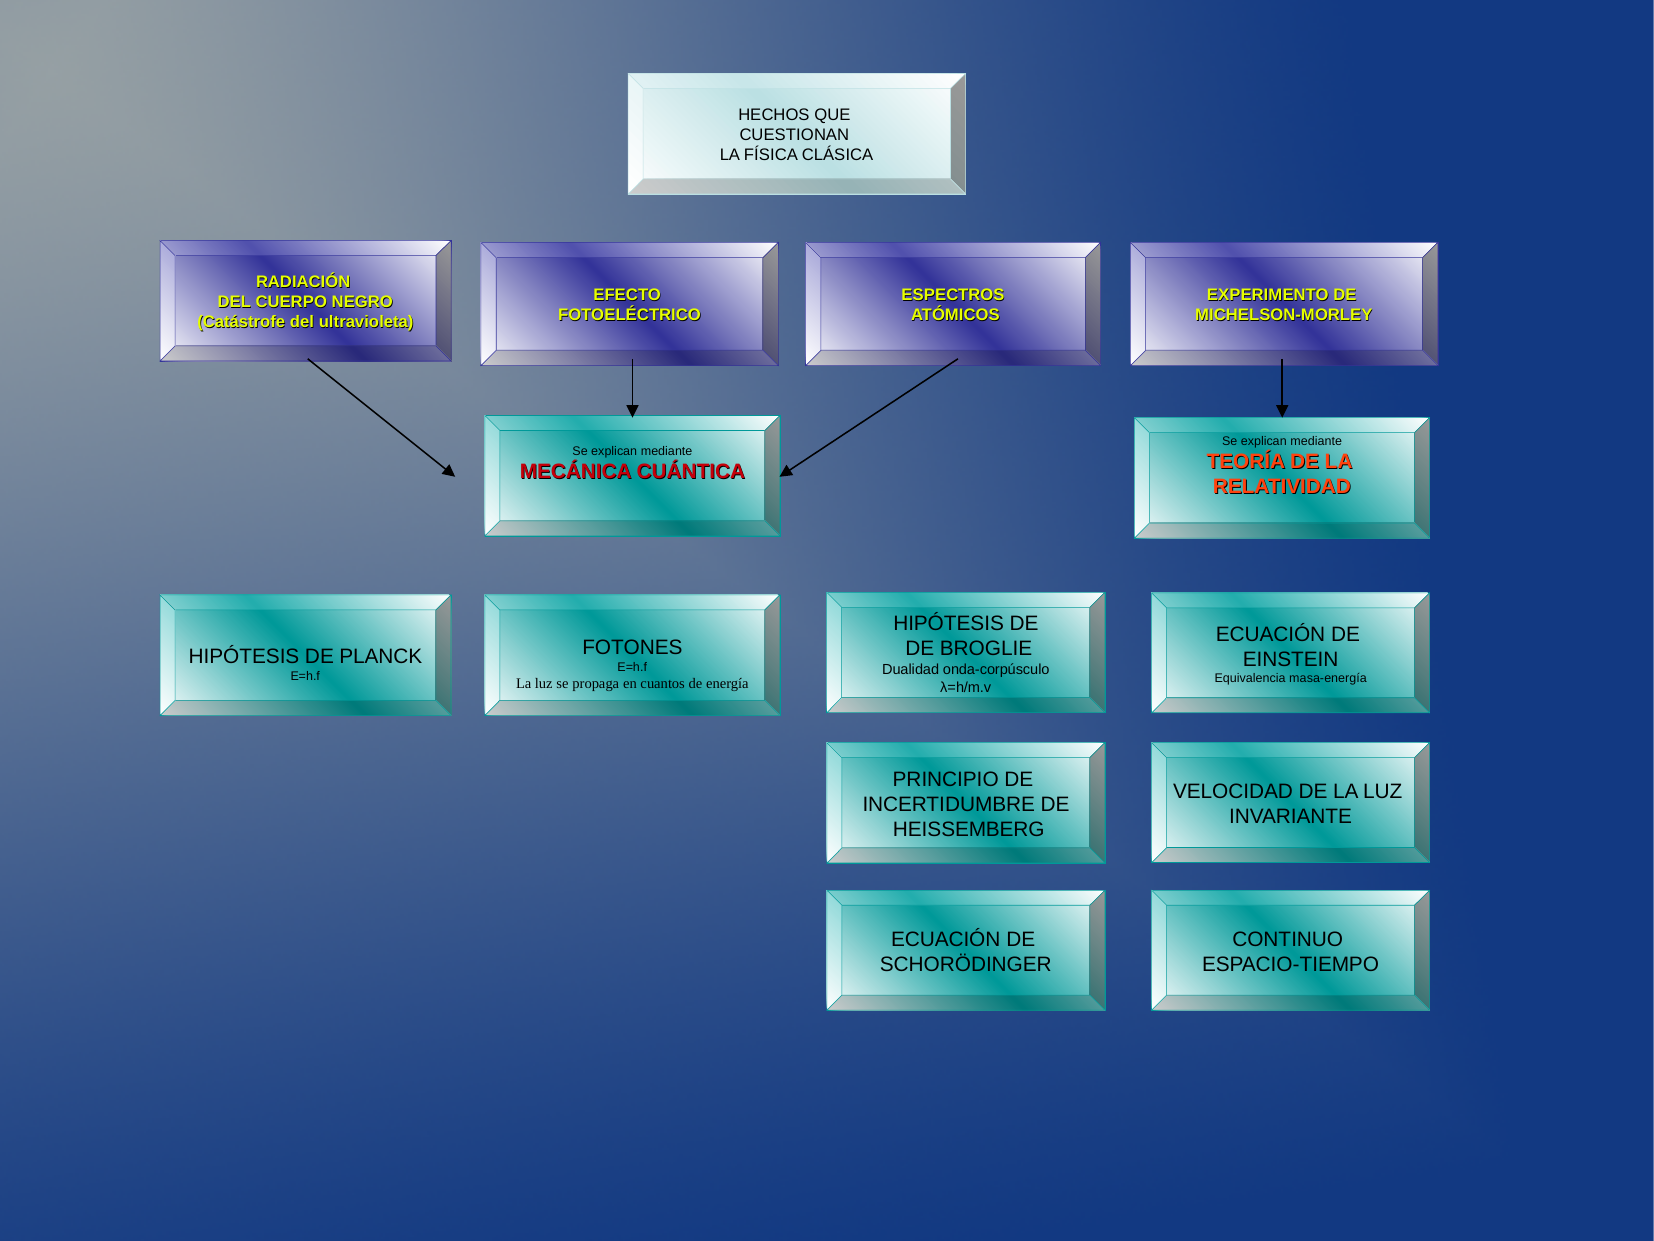

HECHOS QUE
CUESTIONAN
LA FÍSICA CLÁSICA
RADIACIÓN
DEL CUERPO NEGRO
(Catástrofe del ultravioleta)
EFECTO
FOTOELÉCTRICO
ESPECTROS
 ATÓMICOS
EXPERIMENTO DE
MICHELSON-MORLEY
Se explican mediante
MECÁNICA CUÁNTICA
Se explican mediante
TEORÍA DE LA
RELATIVIDAD
HIPÓTESIS DE
 DE BROGLIE
Dualidad onda-corpúsculo
λ=h/m.v
ECUACIÓN DE
EINSTEIN
Equivalencia masa-energía
HIPÓTESIS DE PLANCK
E=h.f
FOTONES
E=h.f
La luz se propaga en cuantos de energía
PRINCIPIO DE
INCERTIDUMBRE DE
 HEISSEMBERG
VELOCIDAD DE LA LUZ
INVARIANTE
ECUACIÓN DE
SCHORÖDINGER
CONTINUO
ESPACIO-TIEMPO